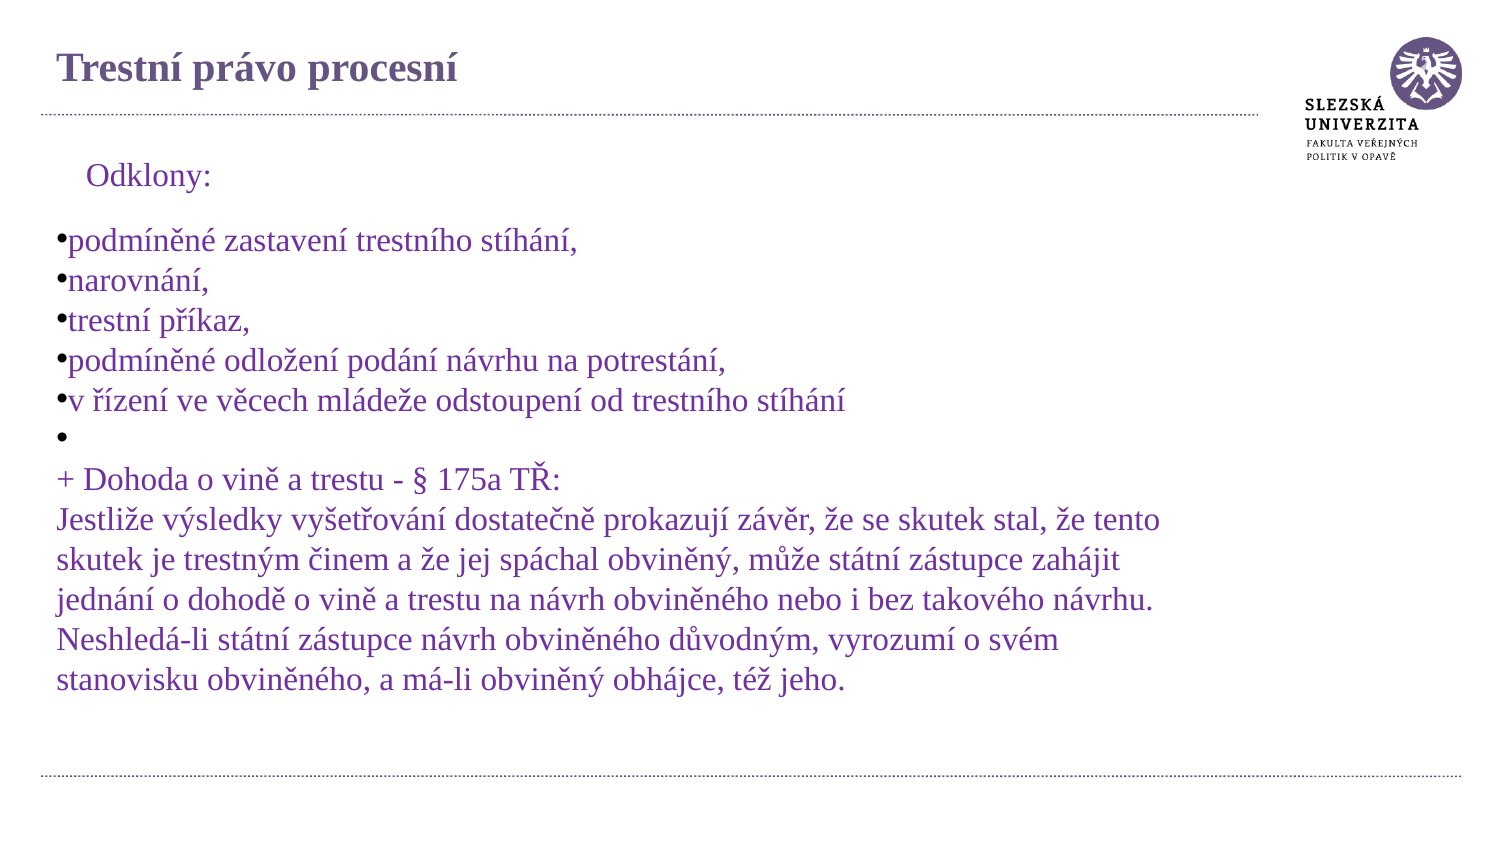

# Trestní právo procesní
Odklony:
podmíněné zastavení trestního stíhání,
narovnání,
trestní příkaz,
podmíněné odložení podání návrhu na potrestání,
v řízení ve věcech mládeže odstoupení od trestního stíhání
+ Dohoda o vině a trestu - § 175a TŘ:
Jestliže výsledky vyšetřování dostatečně prokazují závěr, že se skutek stal, že tento skutek je trestným činem a že jej spáchal obviněný, může státní zástupce zahájit jednání o dohodě o vině a trestu na návrh obviněného nebo i bez takového návrhu. Neshledá-li státní zástupce návrh obviněného důvodným, vyrozumí o svém stanovisku obviněného, a má-li obviněný obhájce, též jeho.